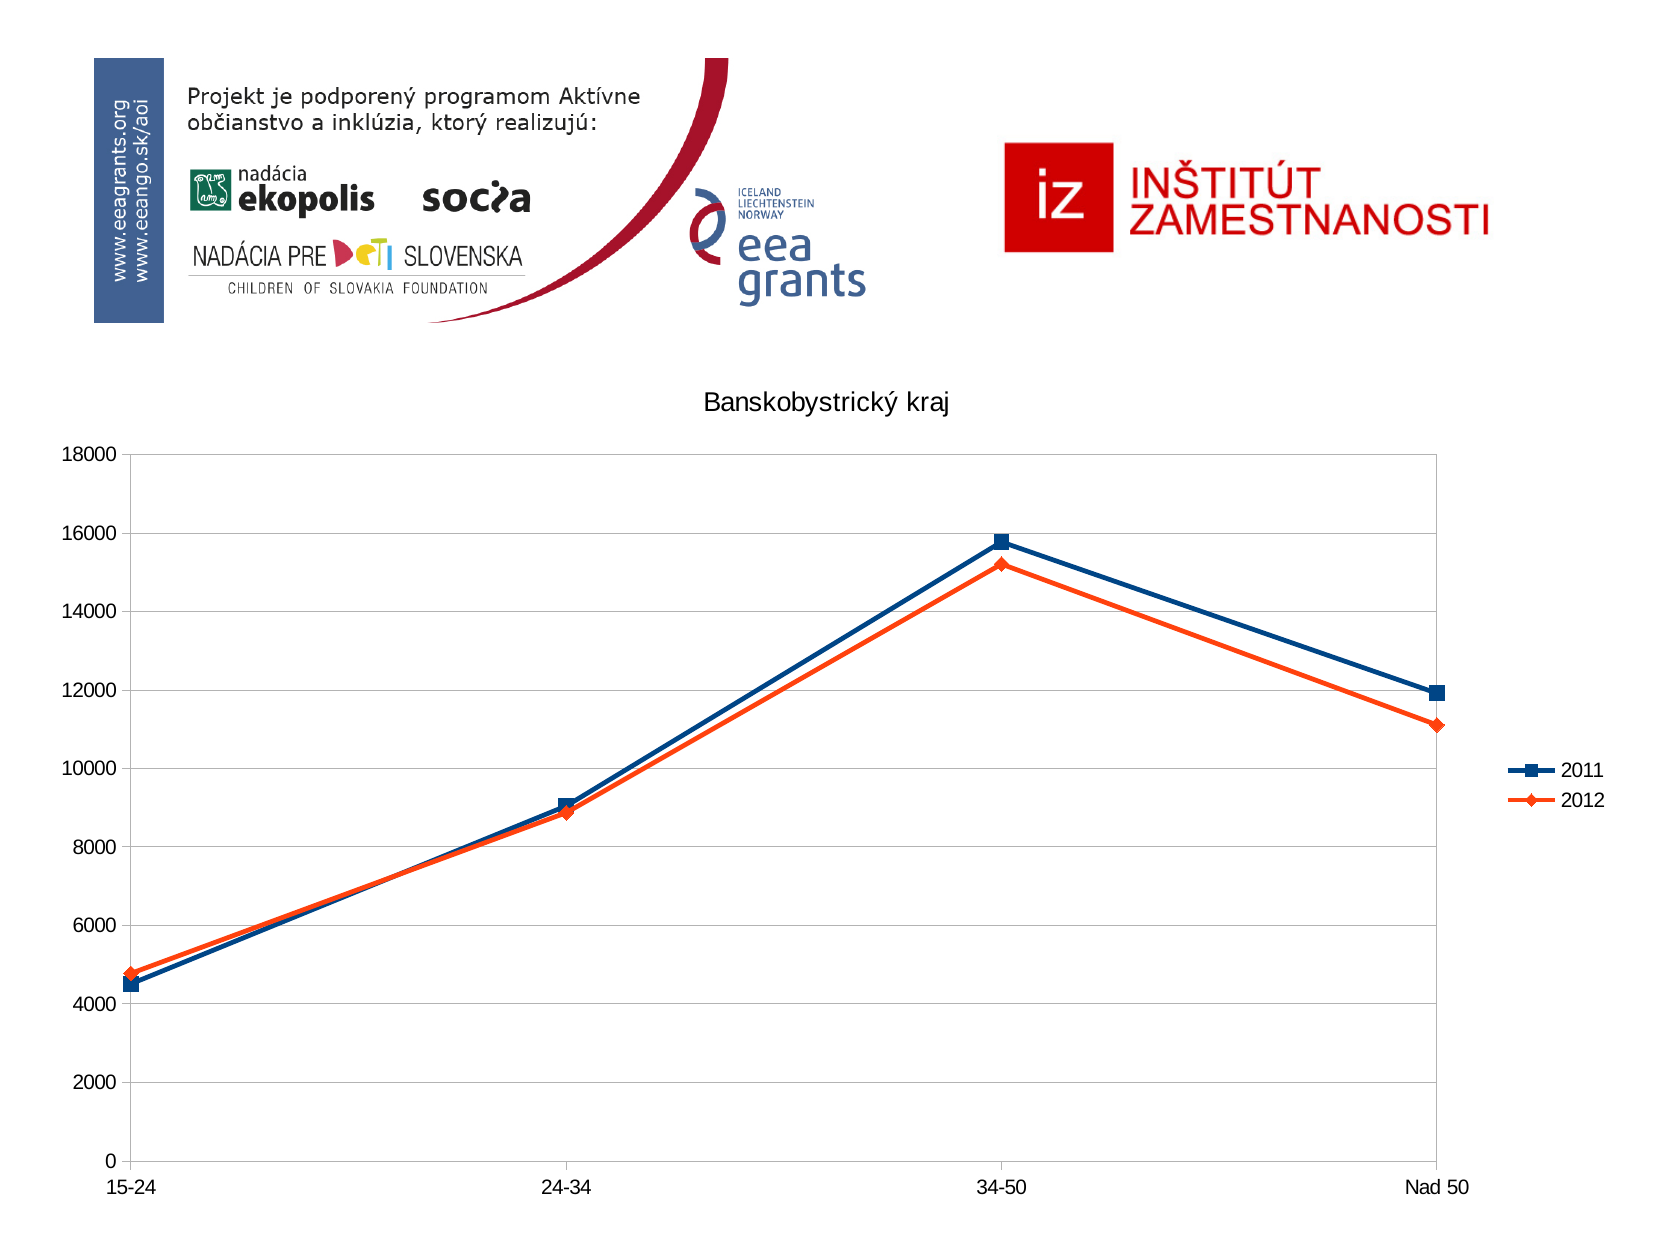

### Chart: Banskobystrický kraj
| Category | 2011 | 2012 |
|---|---|---|
| 15-24 | 4513.0 | 4779.0 |
| 24-34 | 9045.0 | 8873.0 |
| 34-50 | 15773.0 | 15209.0 |
| Nad 50 | 11919.0 | 11111.0 |